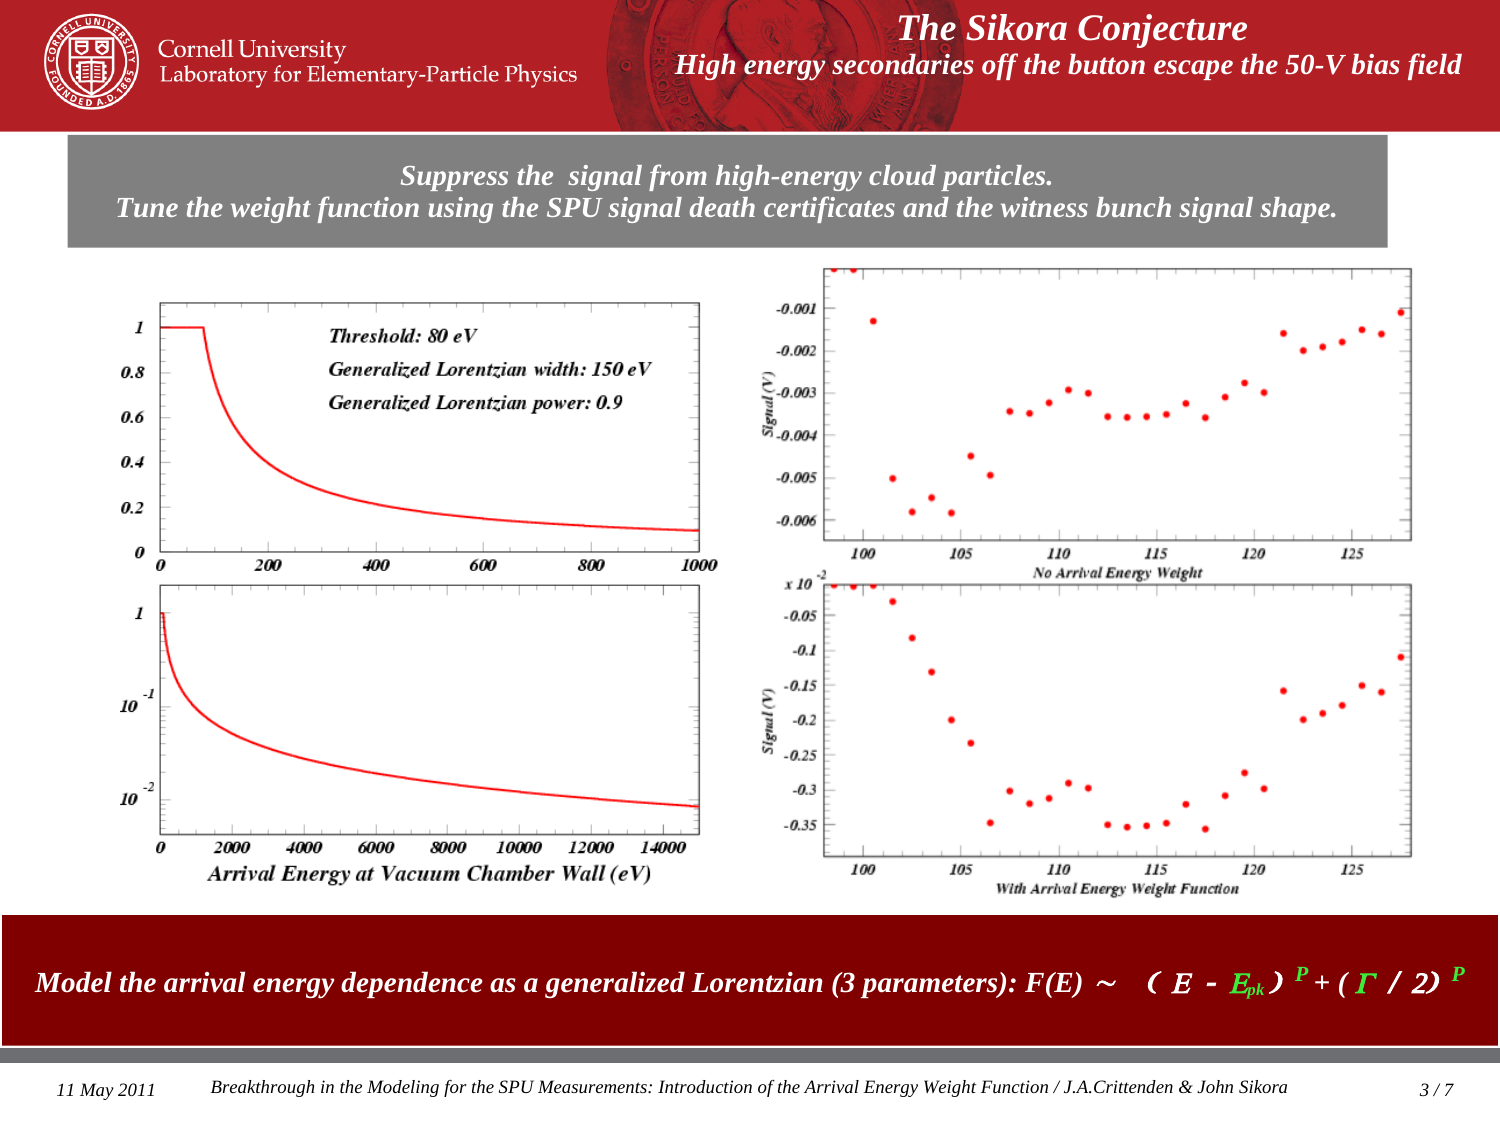

The Sikora Conjecture
High energy secondaries off the button escape the 50-V bias field
Suppress the signal from high-energy cloud particles.
Tune the weight function using the SPU signal death certificates and the witness bunch signal shape.
Model the arrival energy dependence as a generalized Lorentzian (3 parameters): F(E) ~ ( E - Epk ) P + ( G / 2) P